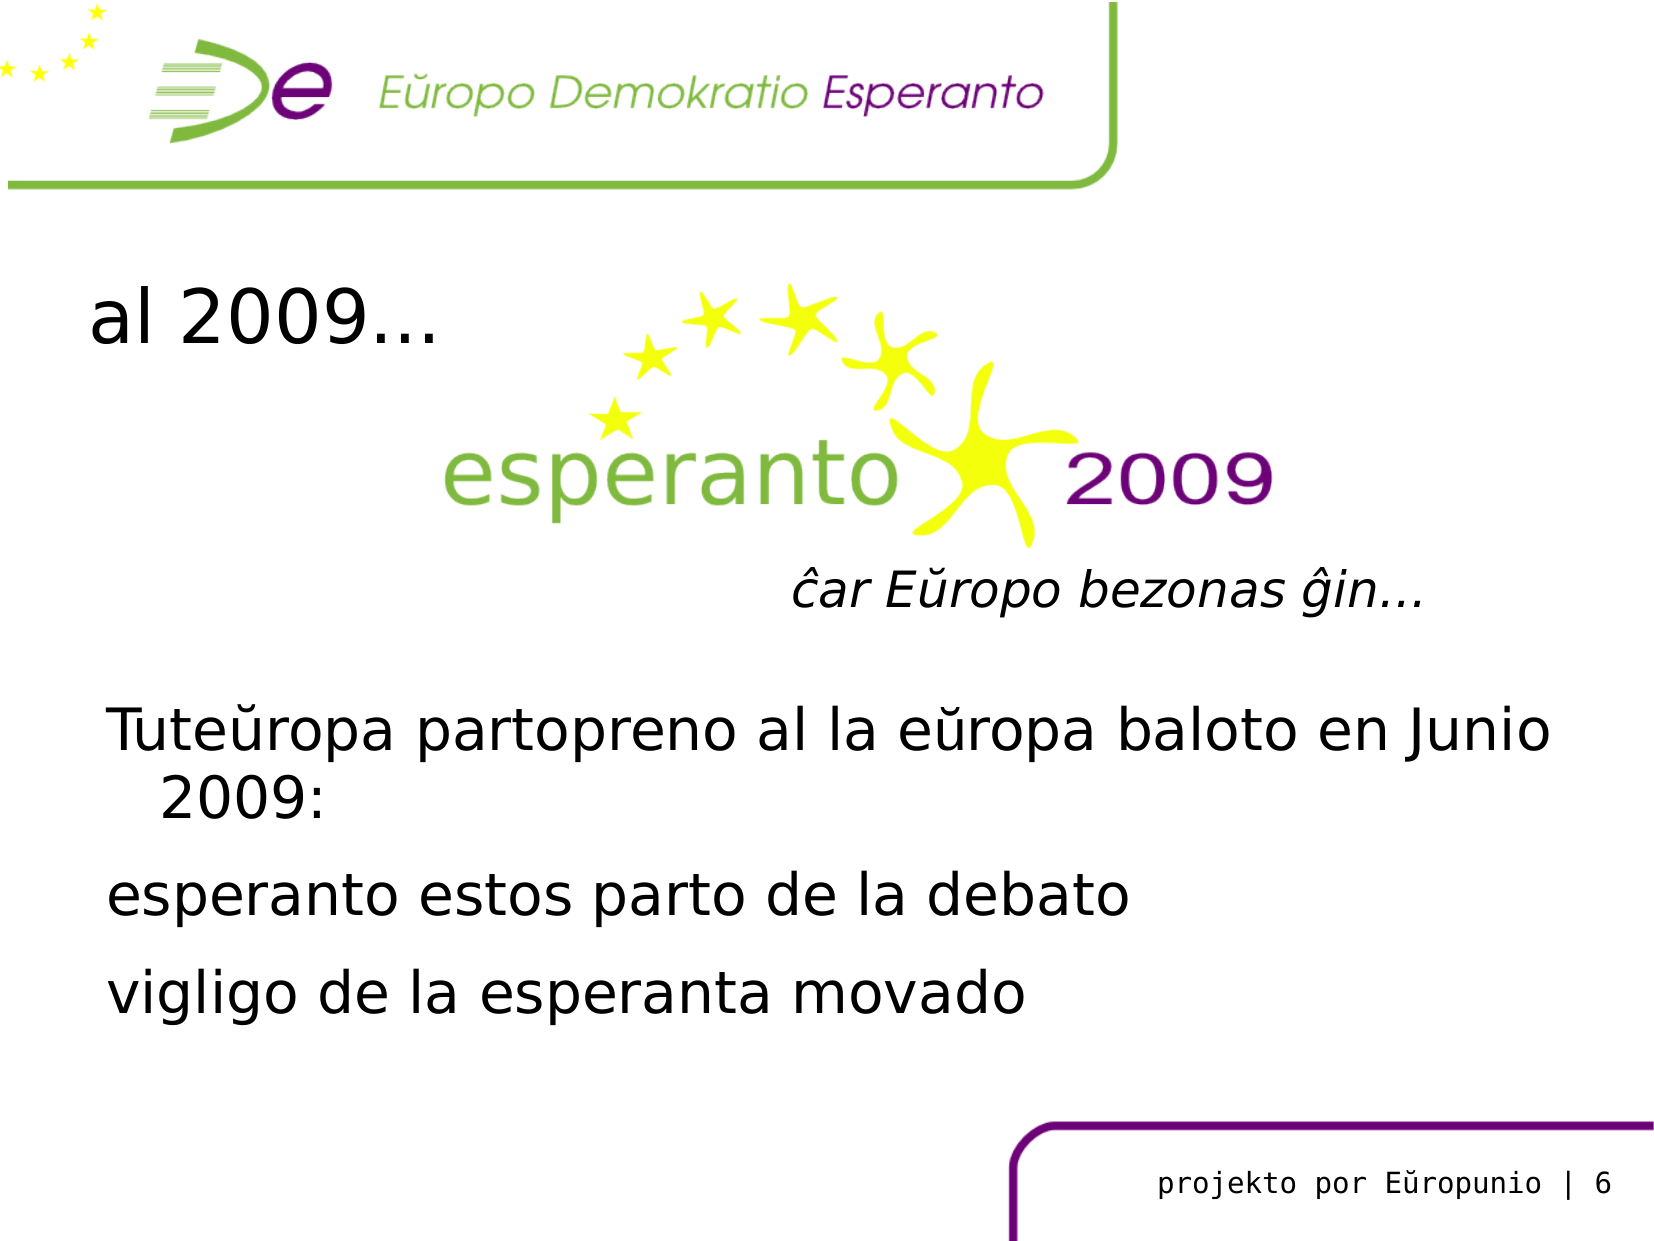

# al 2009...
ĉar Eŭropo bezonas ĝin...
Tuteŭropa partopreno al la eŭropa baloto en Junio 2009:
esperanto estos parto de la debato
vigligo de la esperanta movado
6